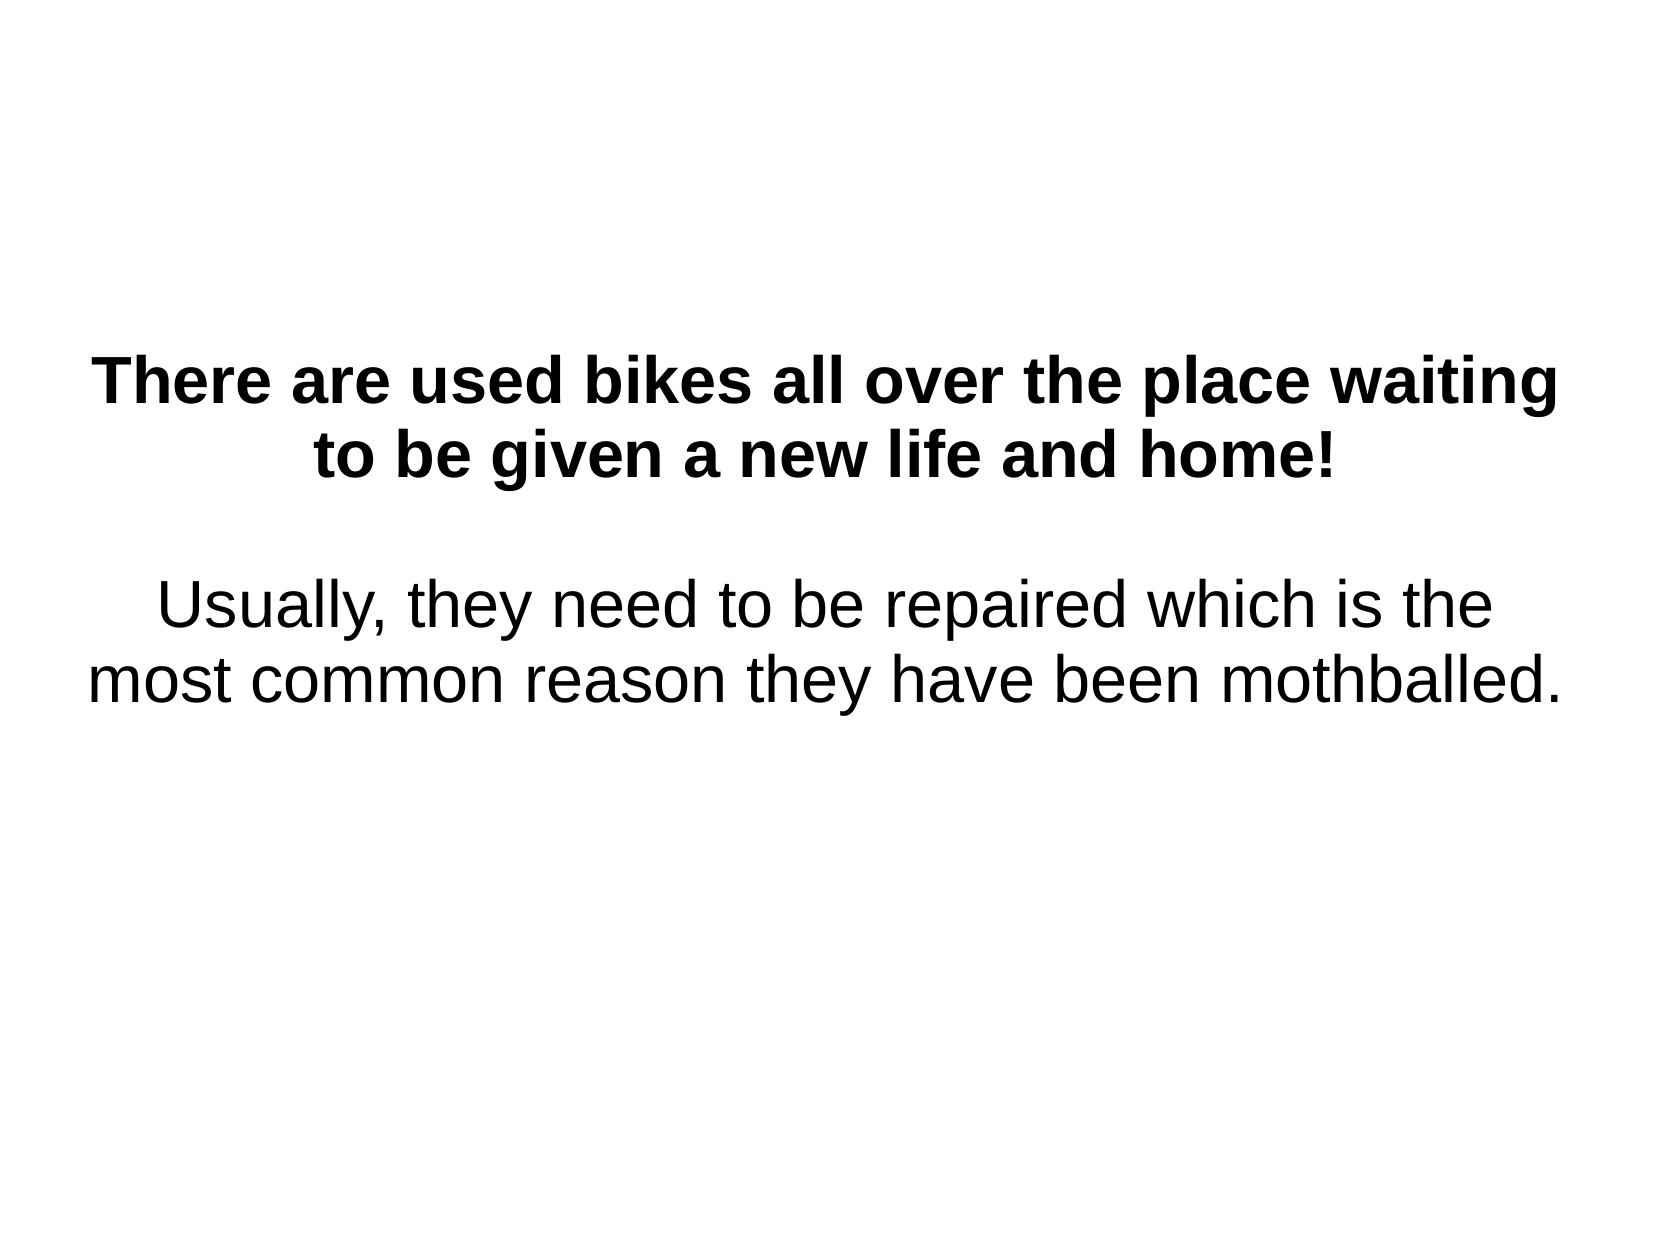

# There are used bikes all over the place waiting to be given a new life and home!
Usually, they need to be repaired which is the most common reason they have been mothballed.